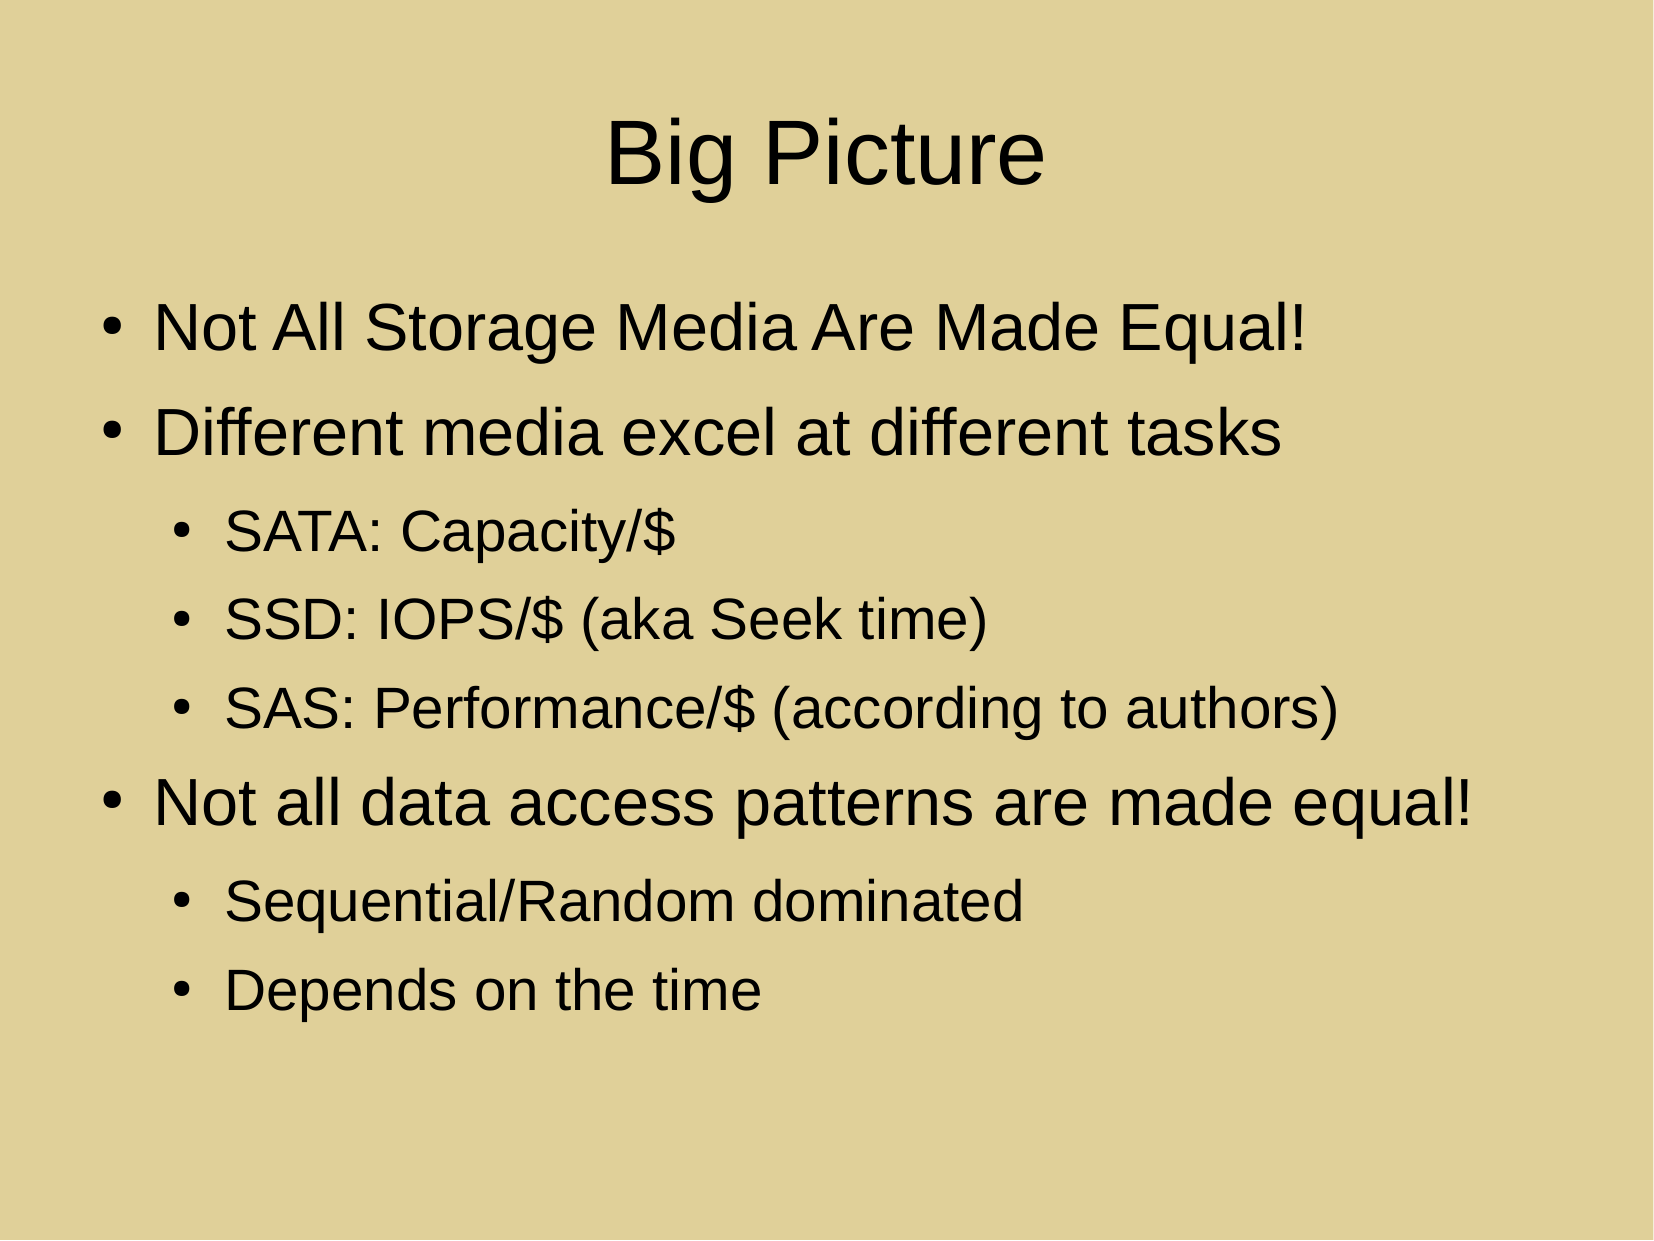

# Big Picture
Not All Storage Media Are Made Equal!
Different media excel at different tasks
SATA: Capacity/$
SSD: IOPS/$ (aka Seek time)
SAS: Performance/$ (according to authors)
Not all data access patterns are made equal!
Sequential/Random dominated
Depends on the time